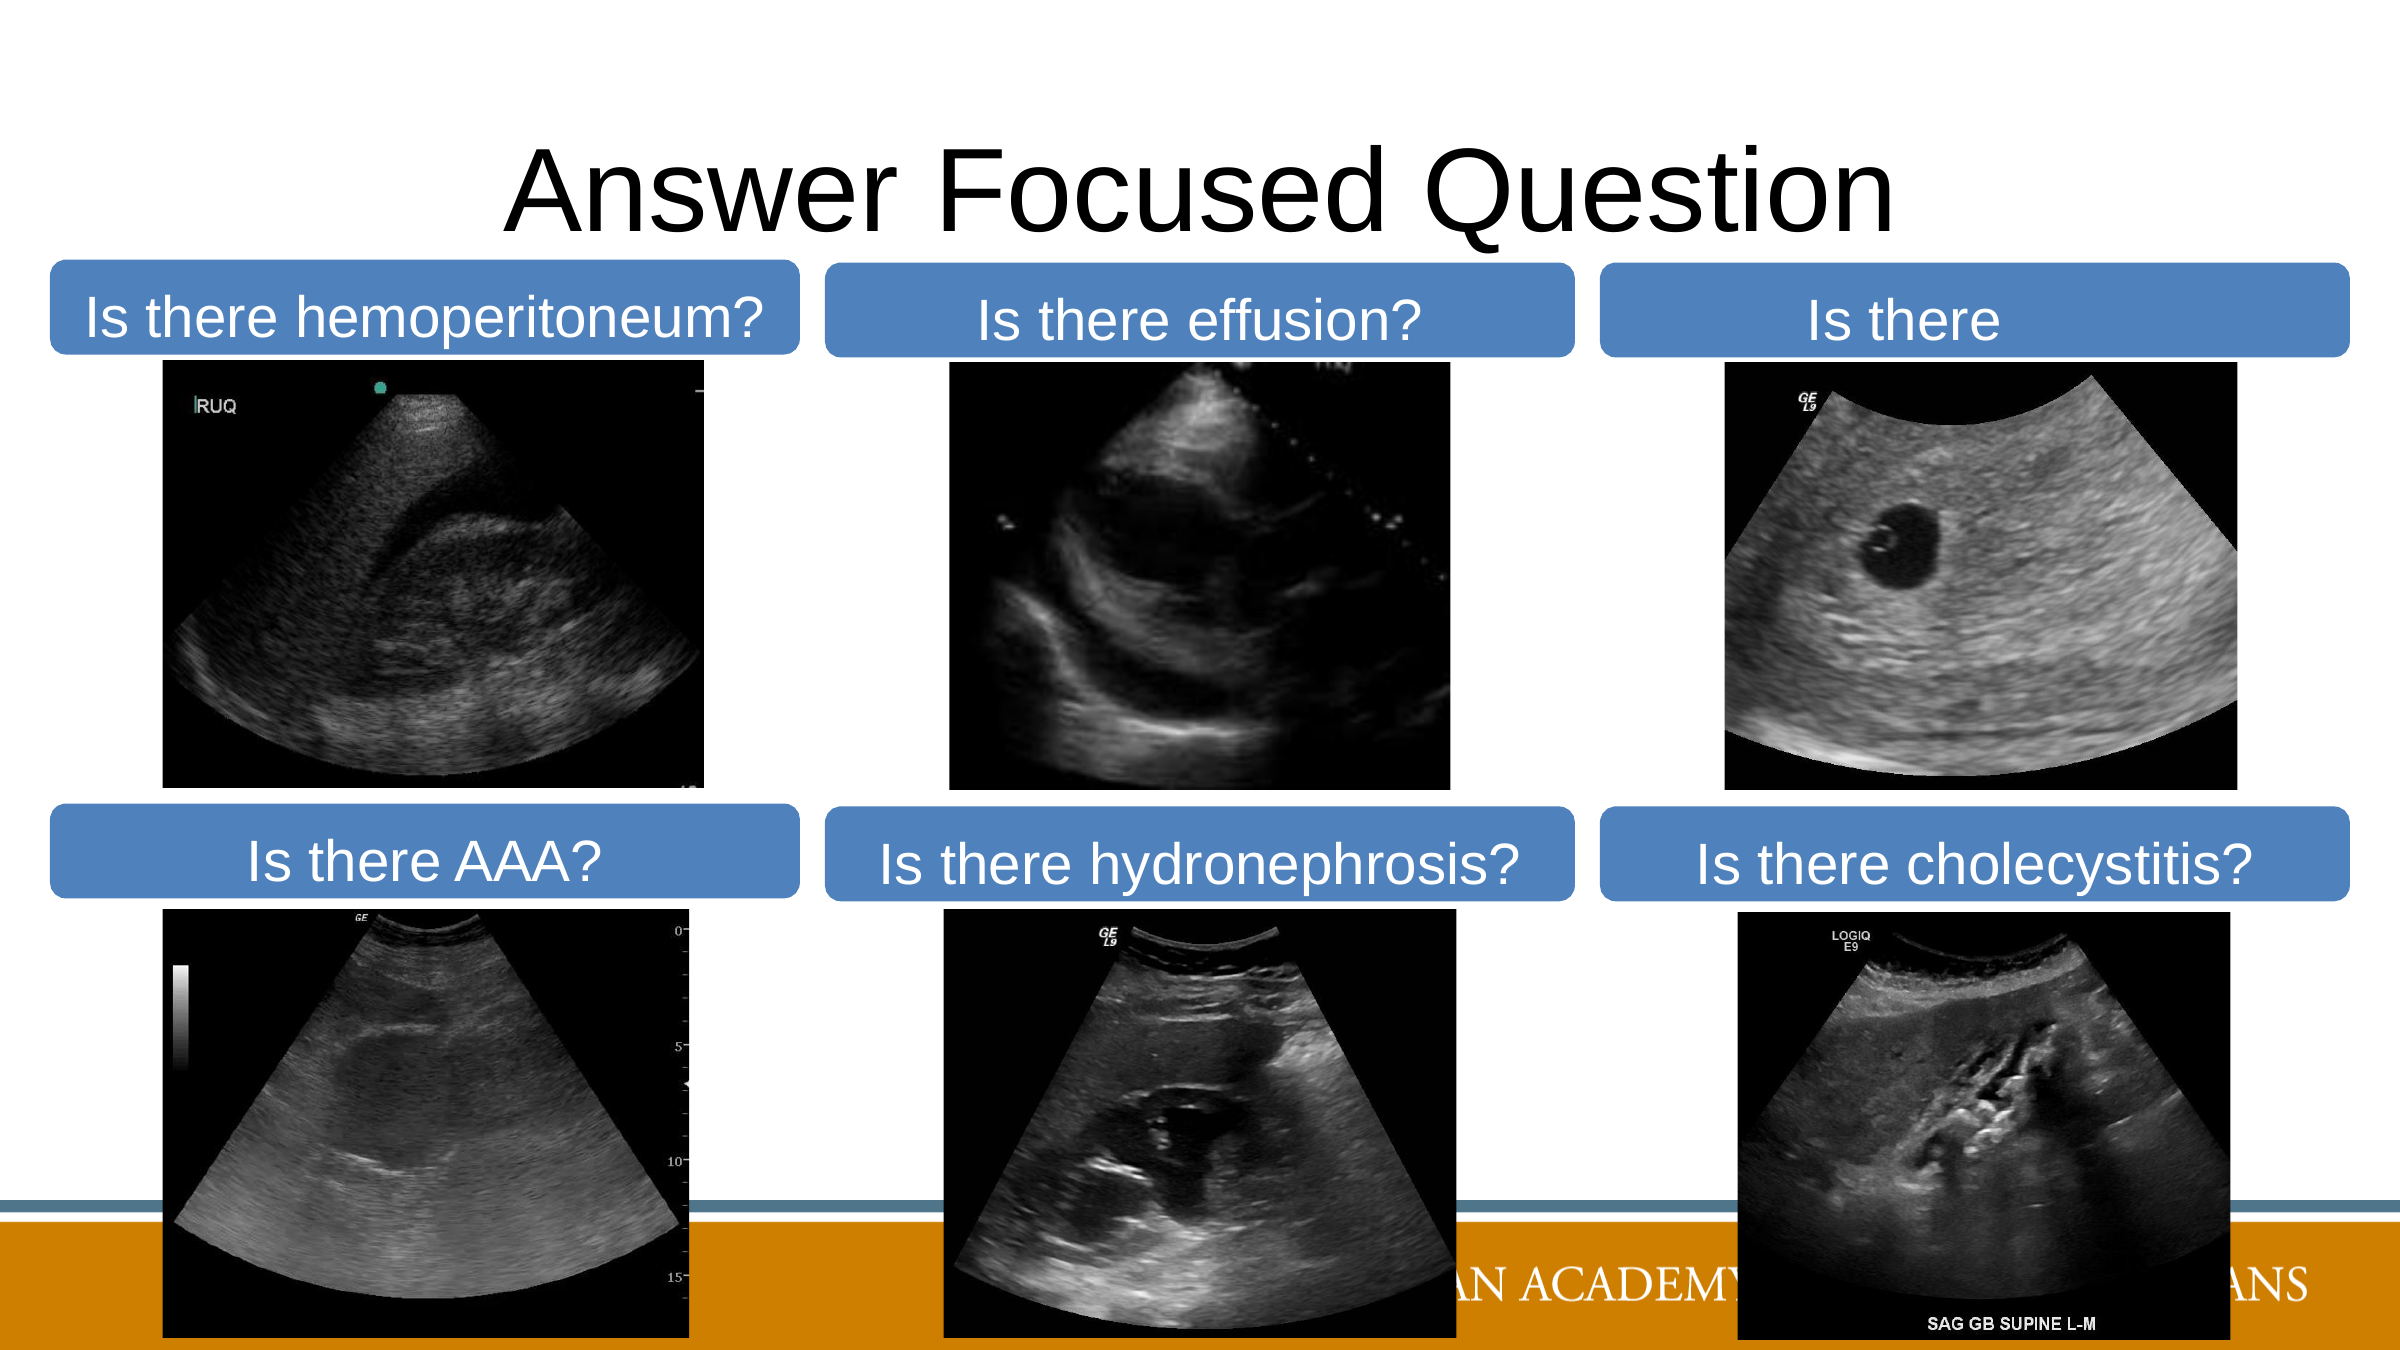

Answer	Focused Question
Is there hemoperitoneum?
Is there effusion?	Is there IUP?
Is there AAA?
Is there hydronephrosis?
Is there cholecystitis?